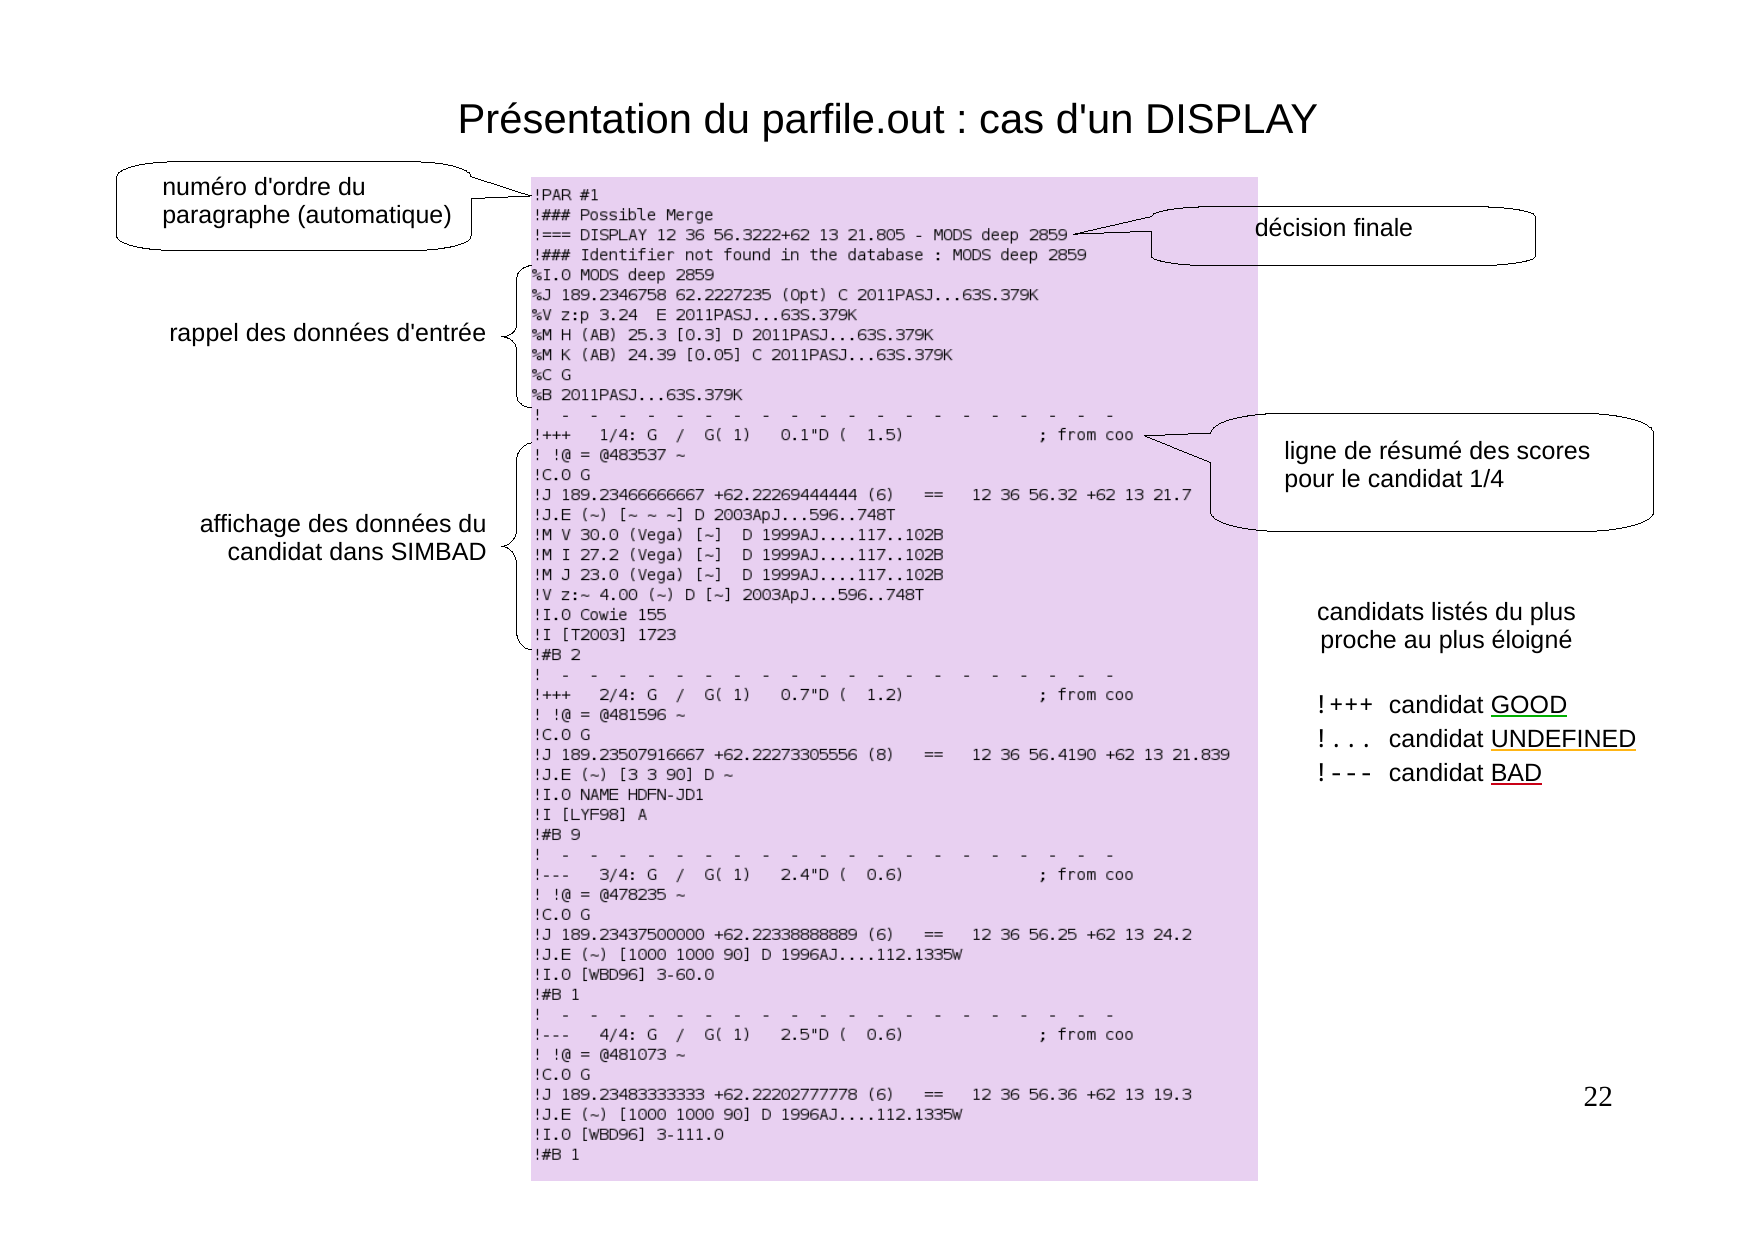

Présentation du parfile.out : cas d'un DISPLAY
numéro d'ordre du paragraphe (automatique)
décision finale
rappel des données d'entrée
ligne de résumé des scores pour le candidat 1/4
affichage des données du candidat dans SIMBAD
candidats listés du plus proche au plus éloigné
!+++ candidat GOOD
!... candidat UNDEFINED
!--- candidat BAD
22